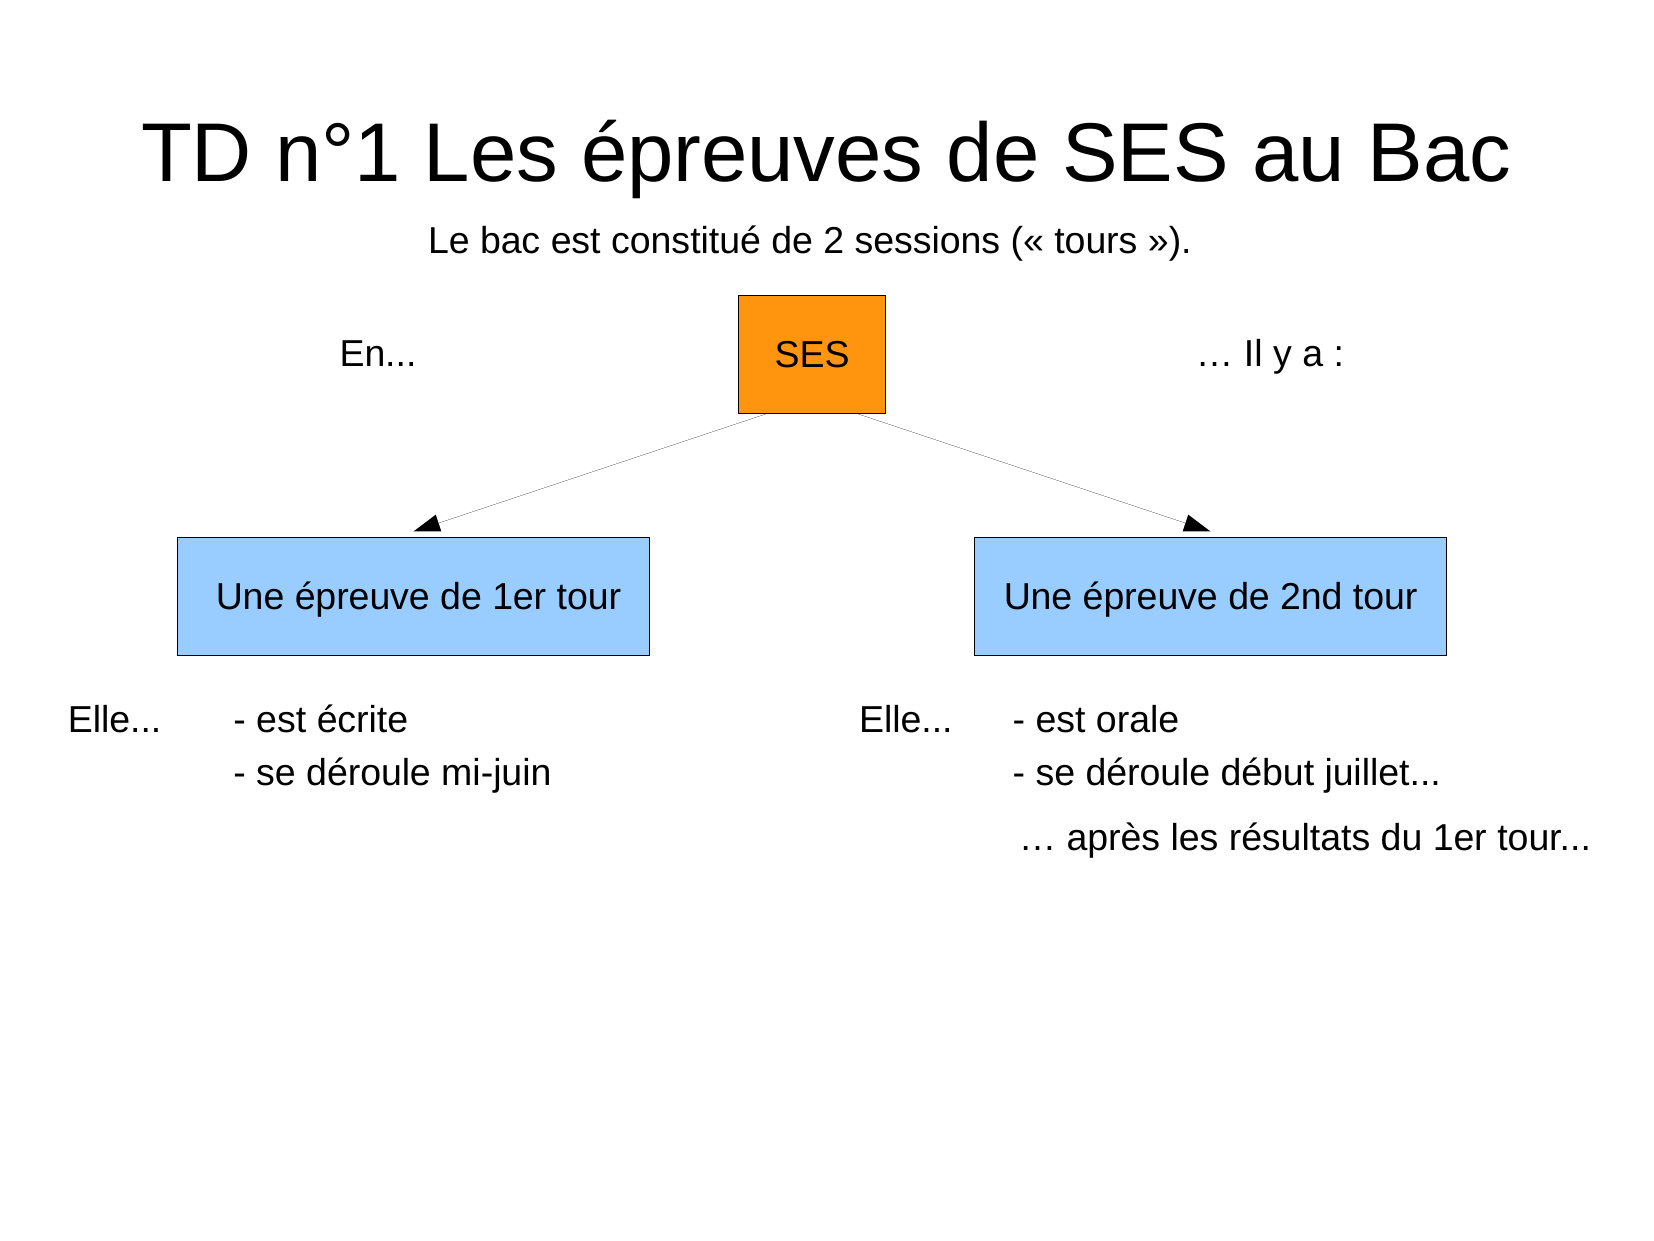

# TD n°1 Les épreuves de SES au Bac
Le bac est constitué de 2 sessions (« tours »).
SES
En...
… Il y a :
 Une épreuve de 1er tour
Une épreuve de 2nd tour
Elle...
- est écrite
Elle...
- est orale
- se déroule mi-juin
- se déroule début juillet...
… après les résultats du 1er tour...